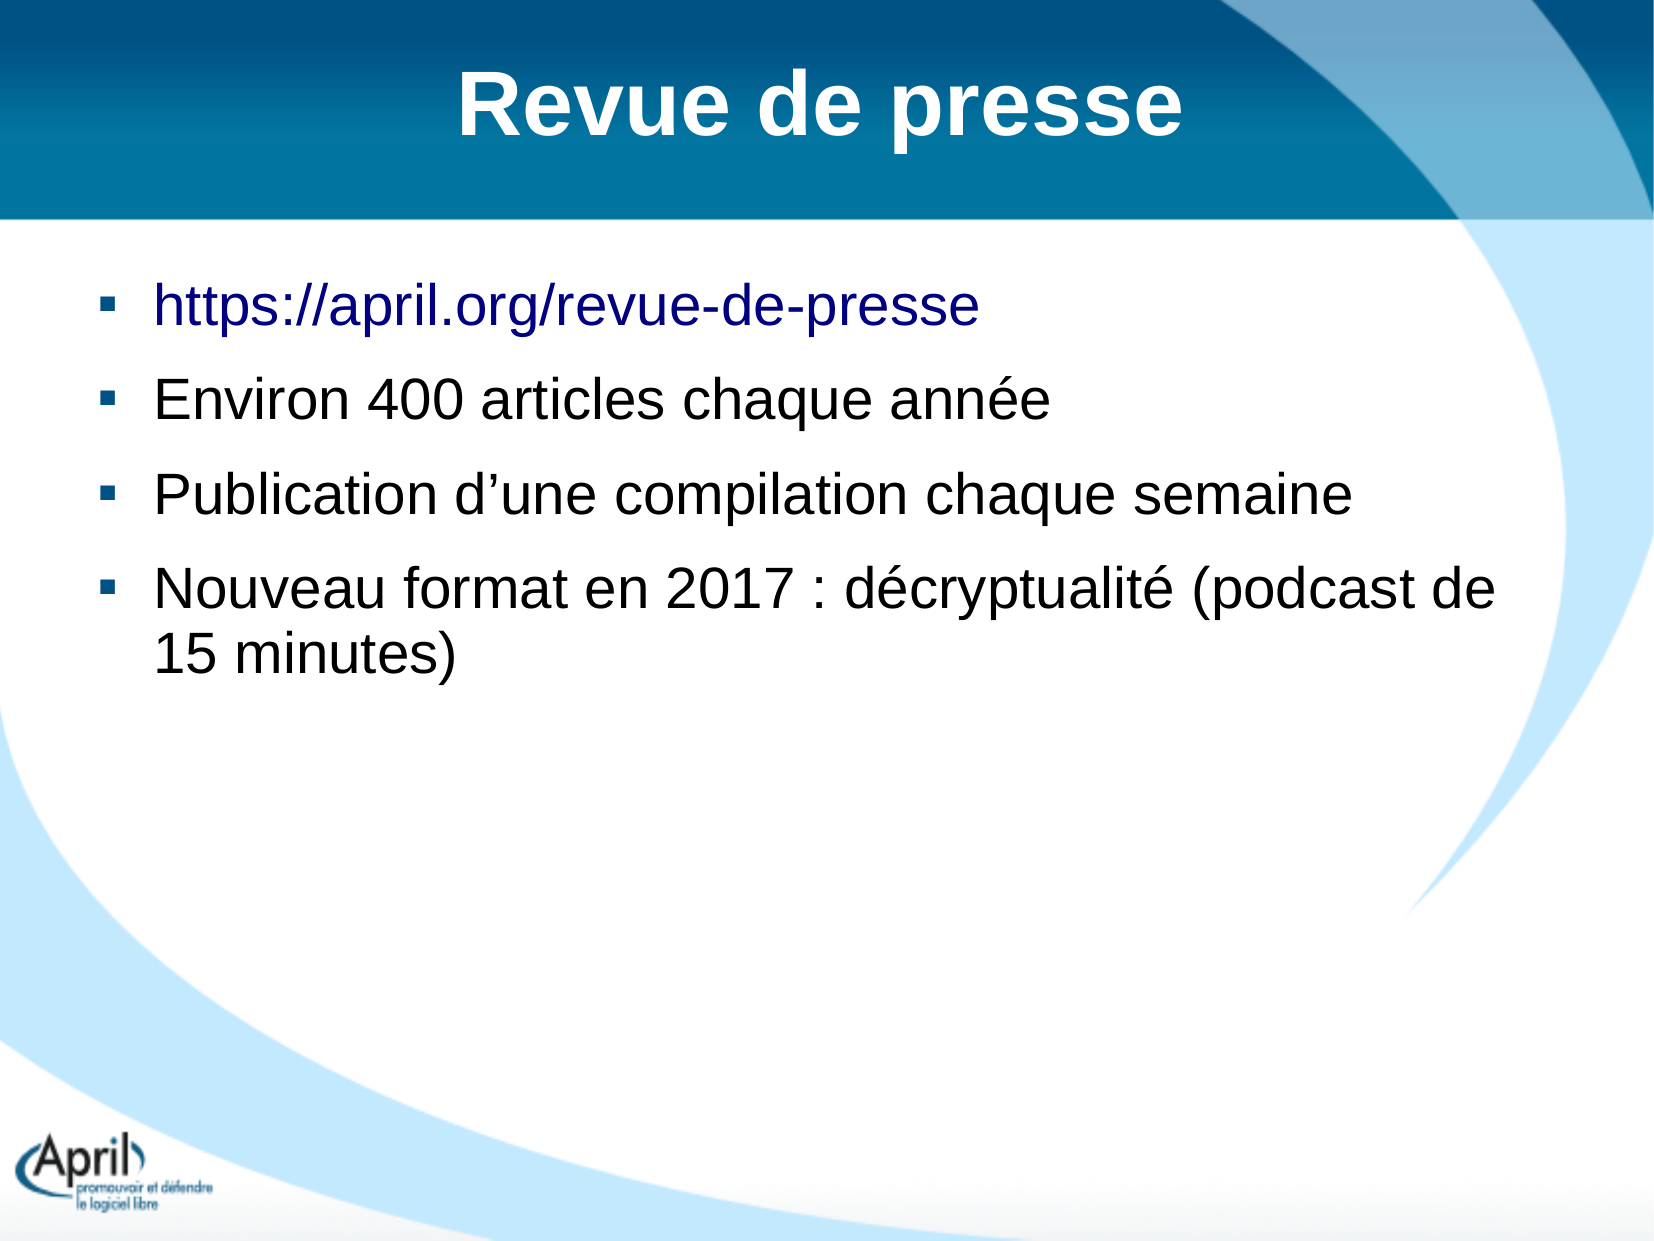

# Revue de presse
https://april.org/revue-de-presse
Environ 400 articles chaque année
Publication d’une compilation chaque semaine
Nouveau format en 2017 : décryptualité (podcast de 15 minutes)